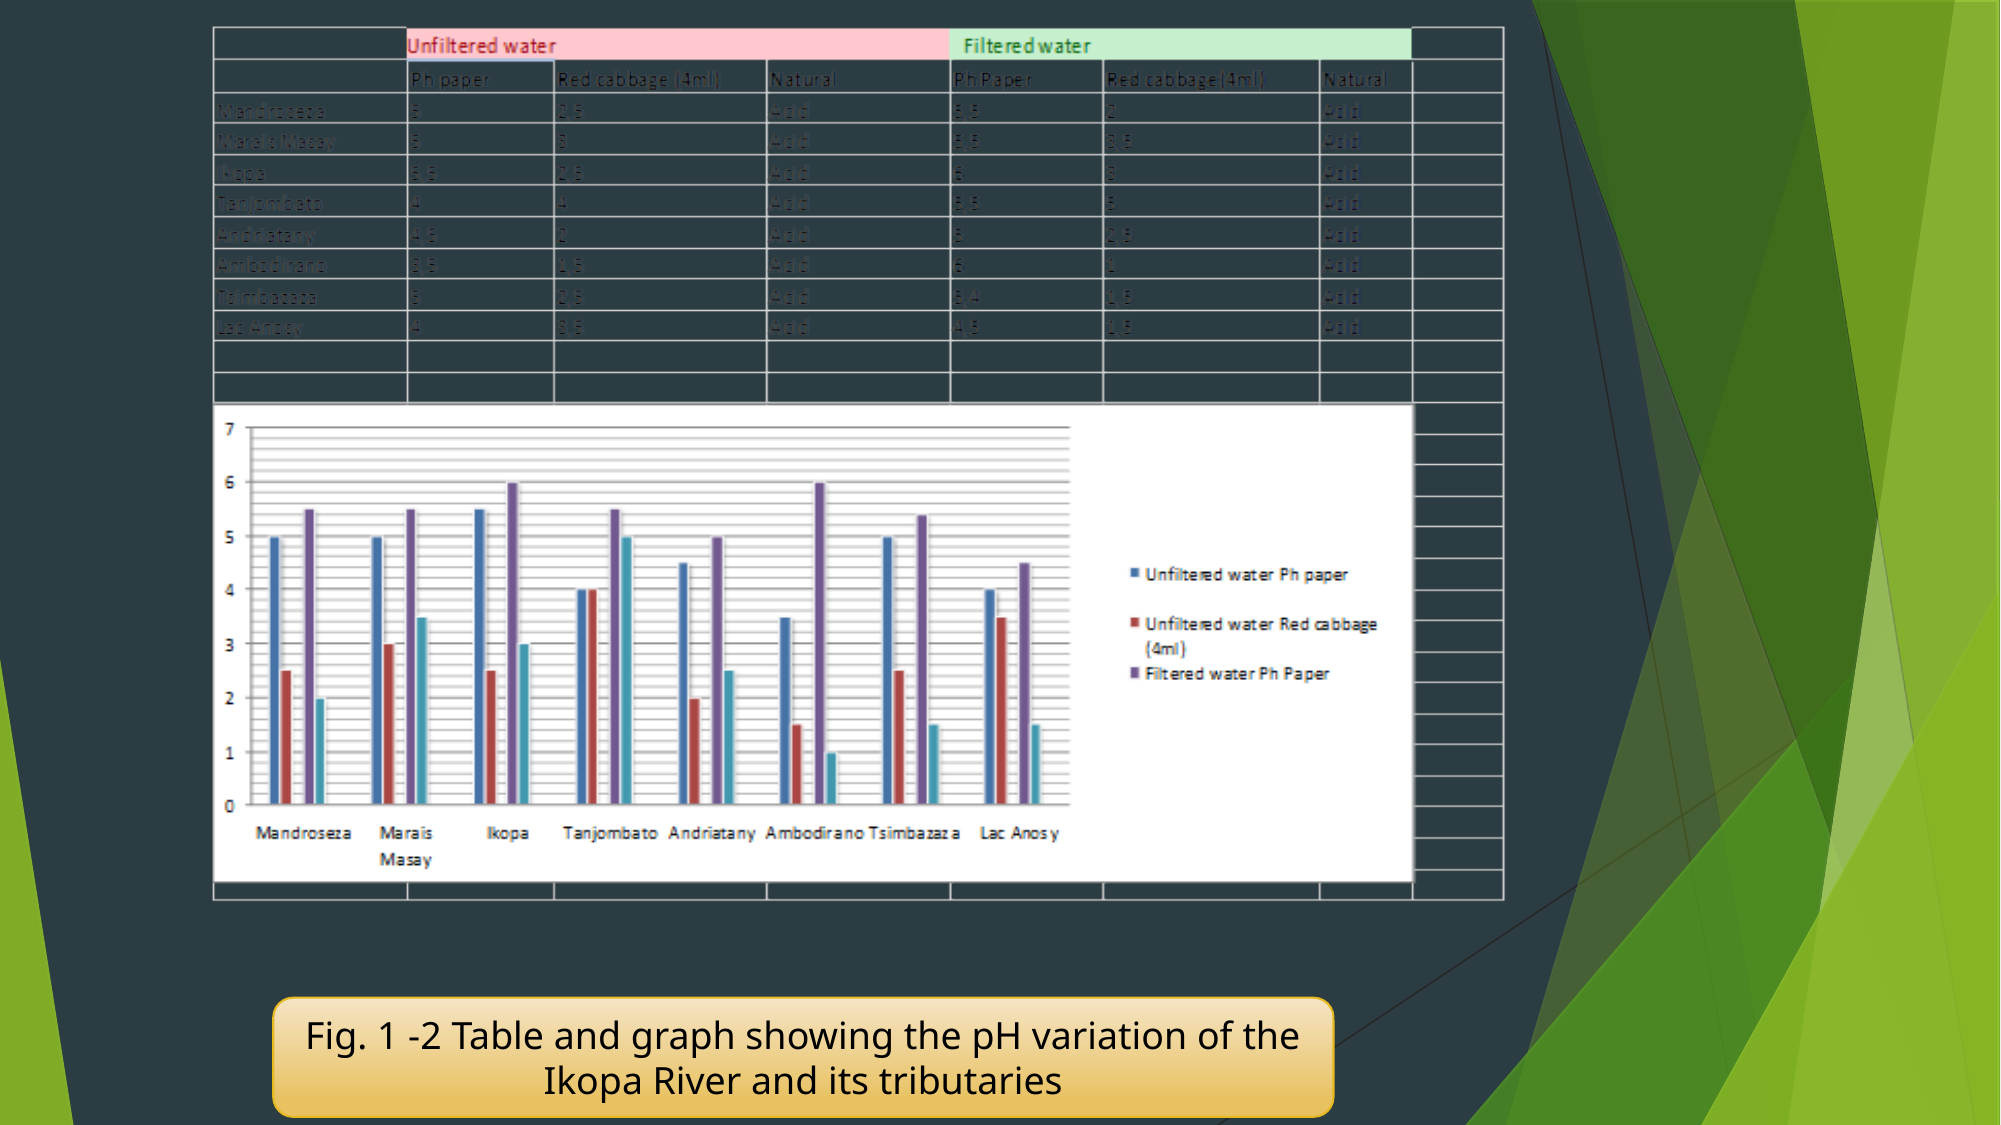

Fig. 1 -2 Table and graph showing the pH variation of the Ikopa River and its tributaries